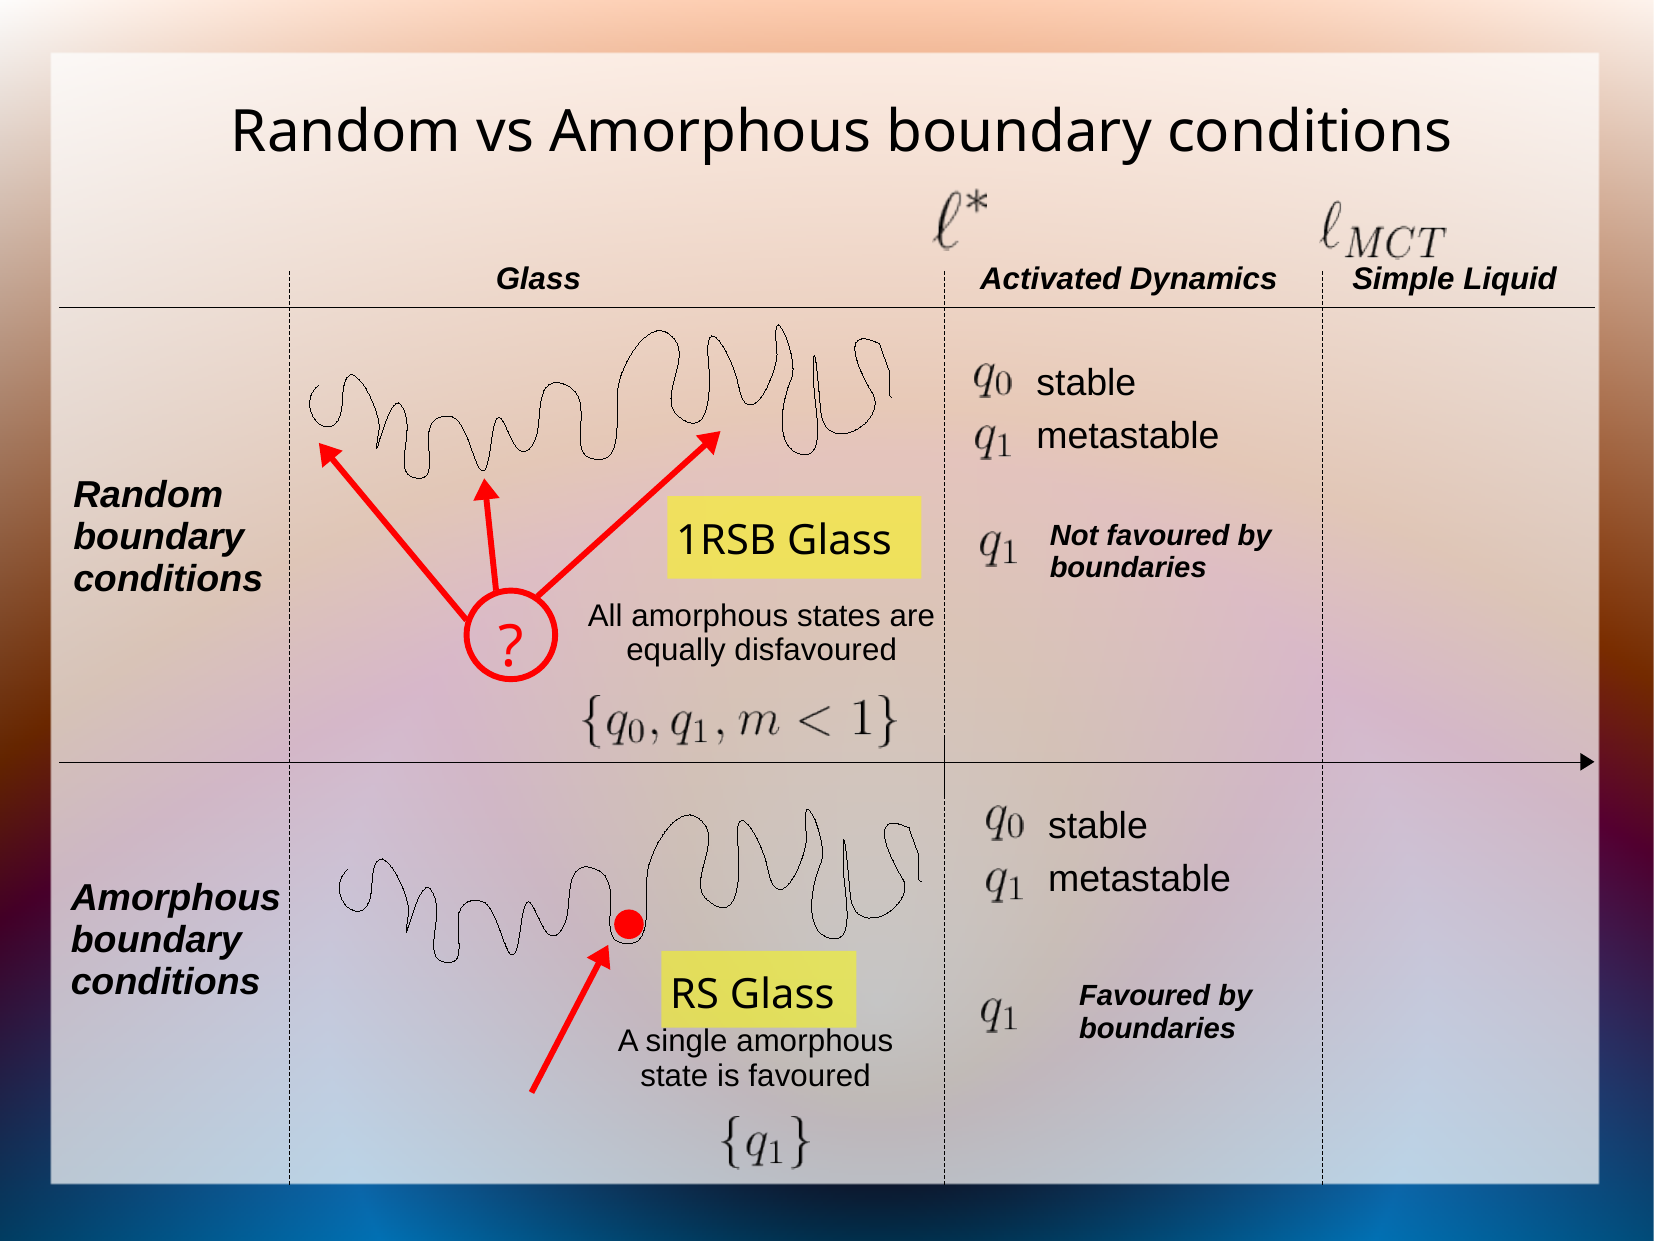

Random vs Amorphous boundary conditions
Glass
Activated Dynamics
Simple Liquid
stable
metastable
Random boundary conditions
1RSB Glass
Not favoured by boundaries
All amorphous states are equally disfavoured
?
stable
metastable
Amorphous boundary conditions
RS Glass
Favoured by boundaries
A single amorphous state is favoured